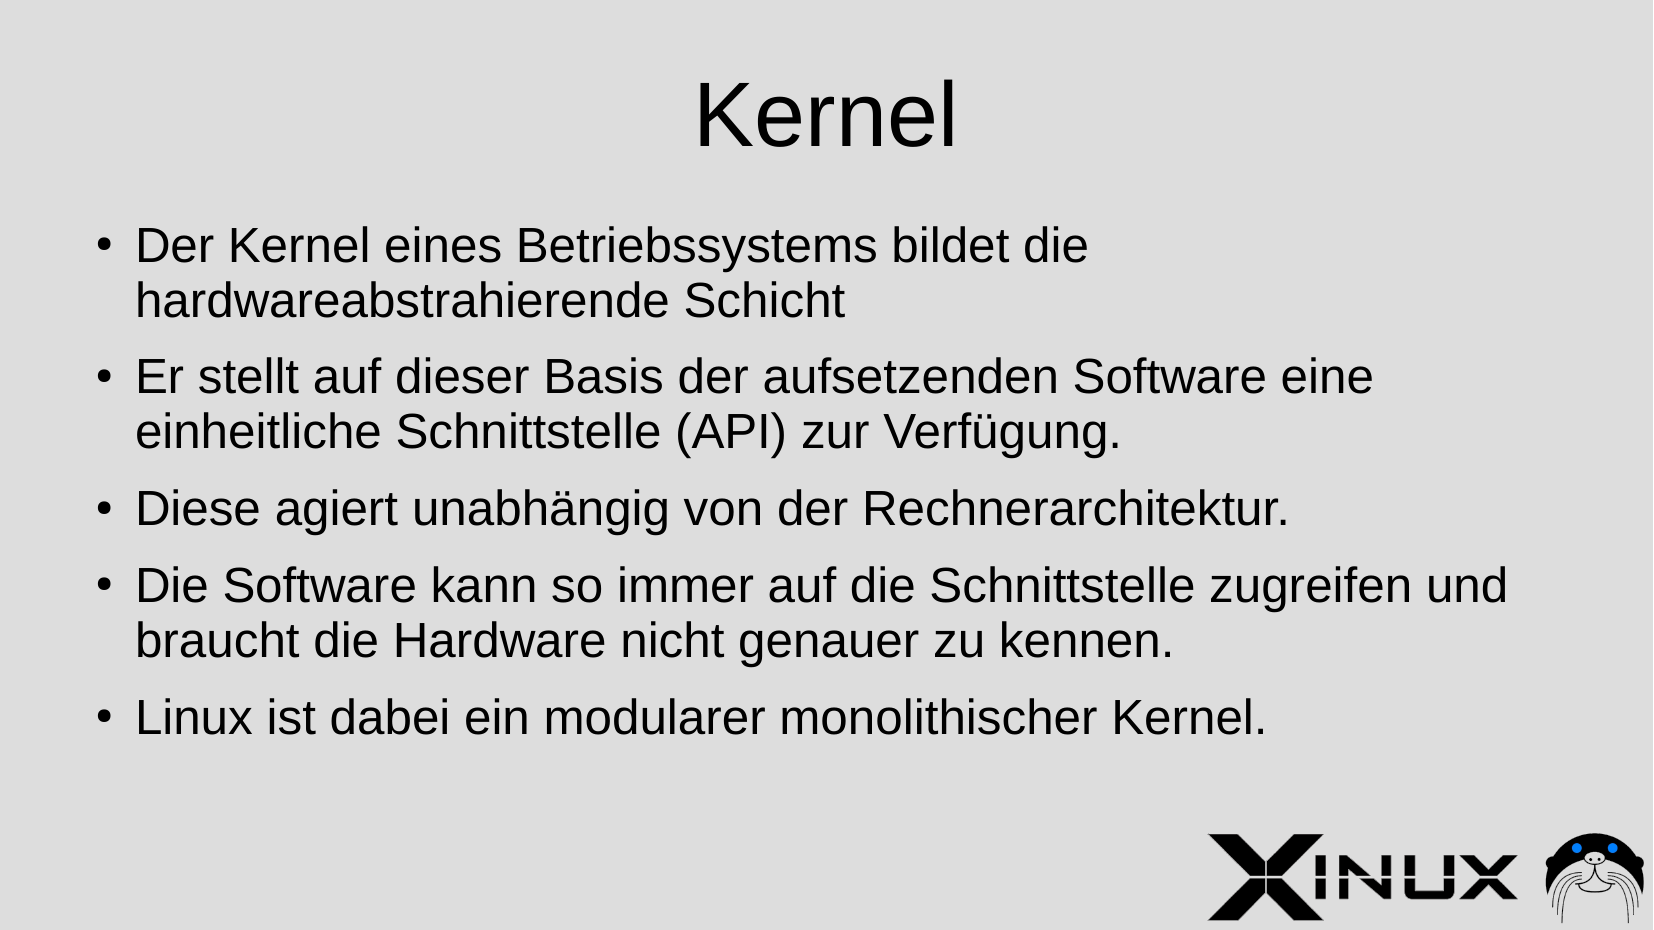

# Kernel
Der Kernel eines Betriebssystems bildet die hardwareabstrahierende Schicht
Er stellt auf dieser Basis der aufsetzenden Software eine einheitliche Schnittstelle (API) zur Verfügung.
Diese agiert unabhängig von der Rechnerarchitektur.
Die Software kann so immer auf die Schnittstelle zugreifen und braucht die Hardware nicht genauer zu kennen.
Linux ist dabei ein modularer monolithischer Kernel.